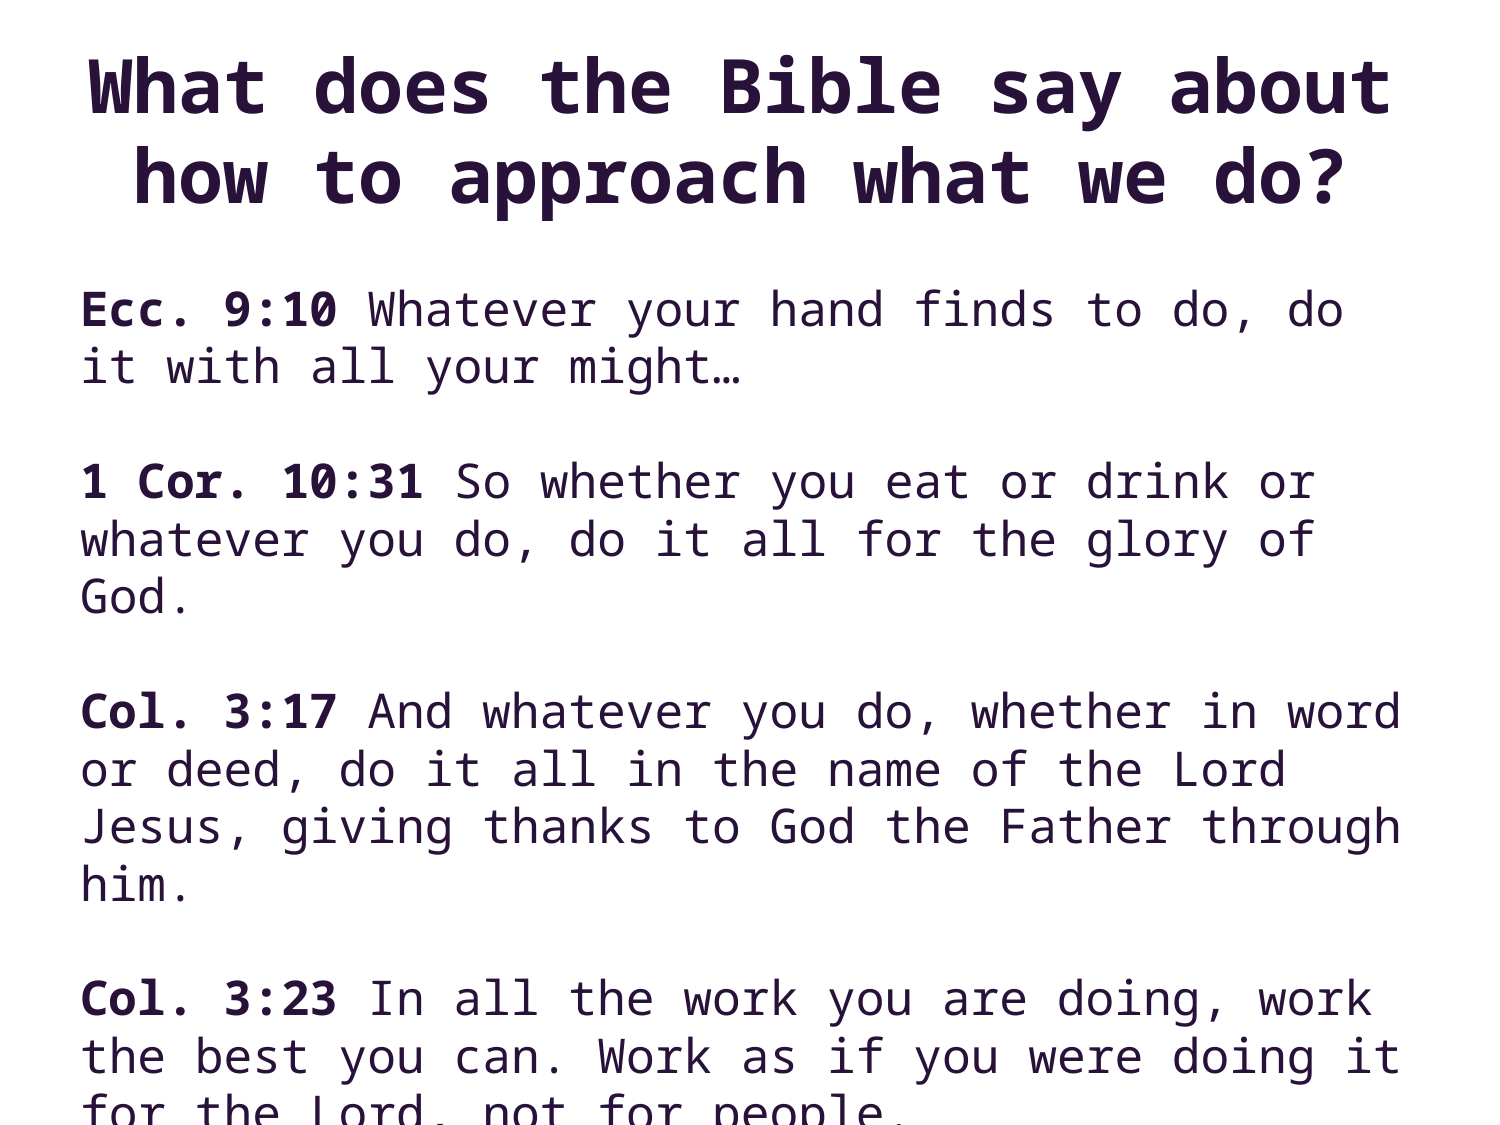

What does the Bible say about
how to approach what we do?
Ecc. 9:10 Whatever your hand finds to do, do it with all your might…
1 Cor. 10:31 So whether you eat or drink or whatever you do, do it all for the glory of God.
Col. 3:17 And whatever you do, whether in word or deed, do it all in the name of the Lord Jesus, giving thanks to God the Father through him.
Col. 3:23 In all the work you are doing, work the best you can. Work as if you were doing it for the Lord, not for people.